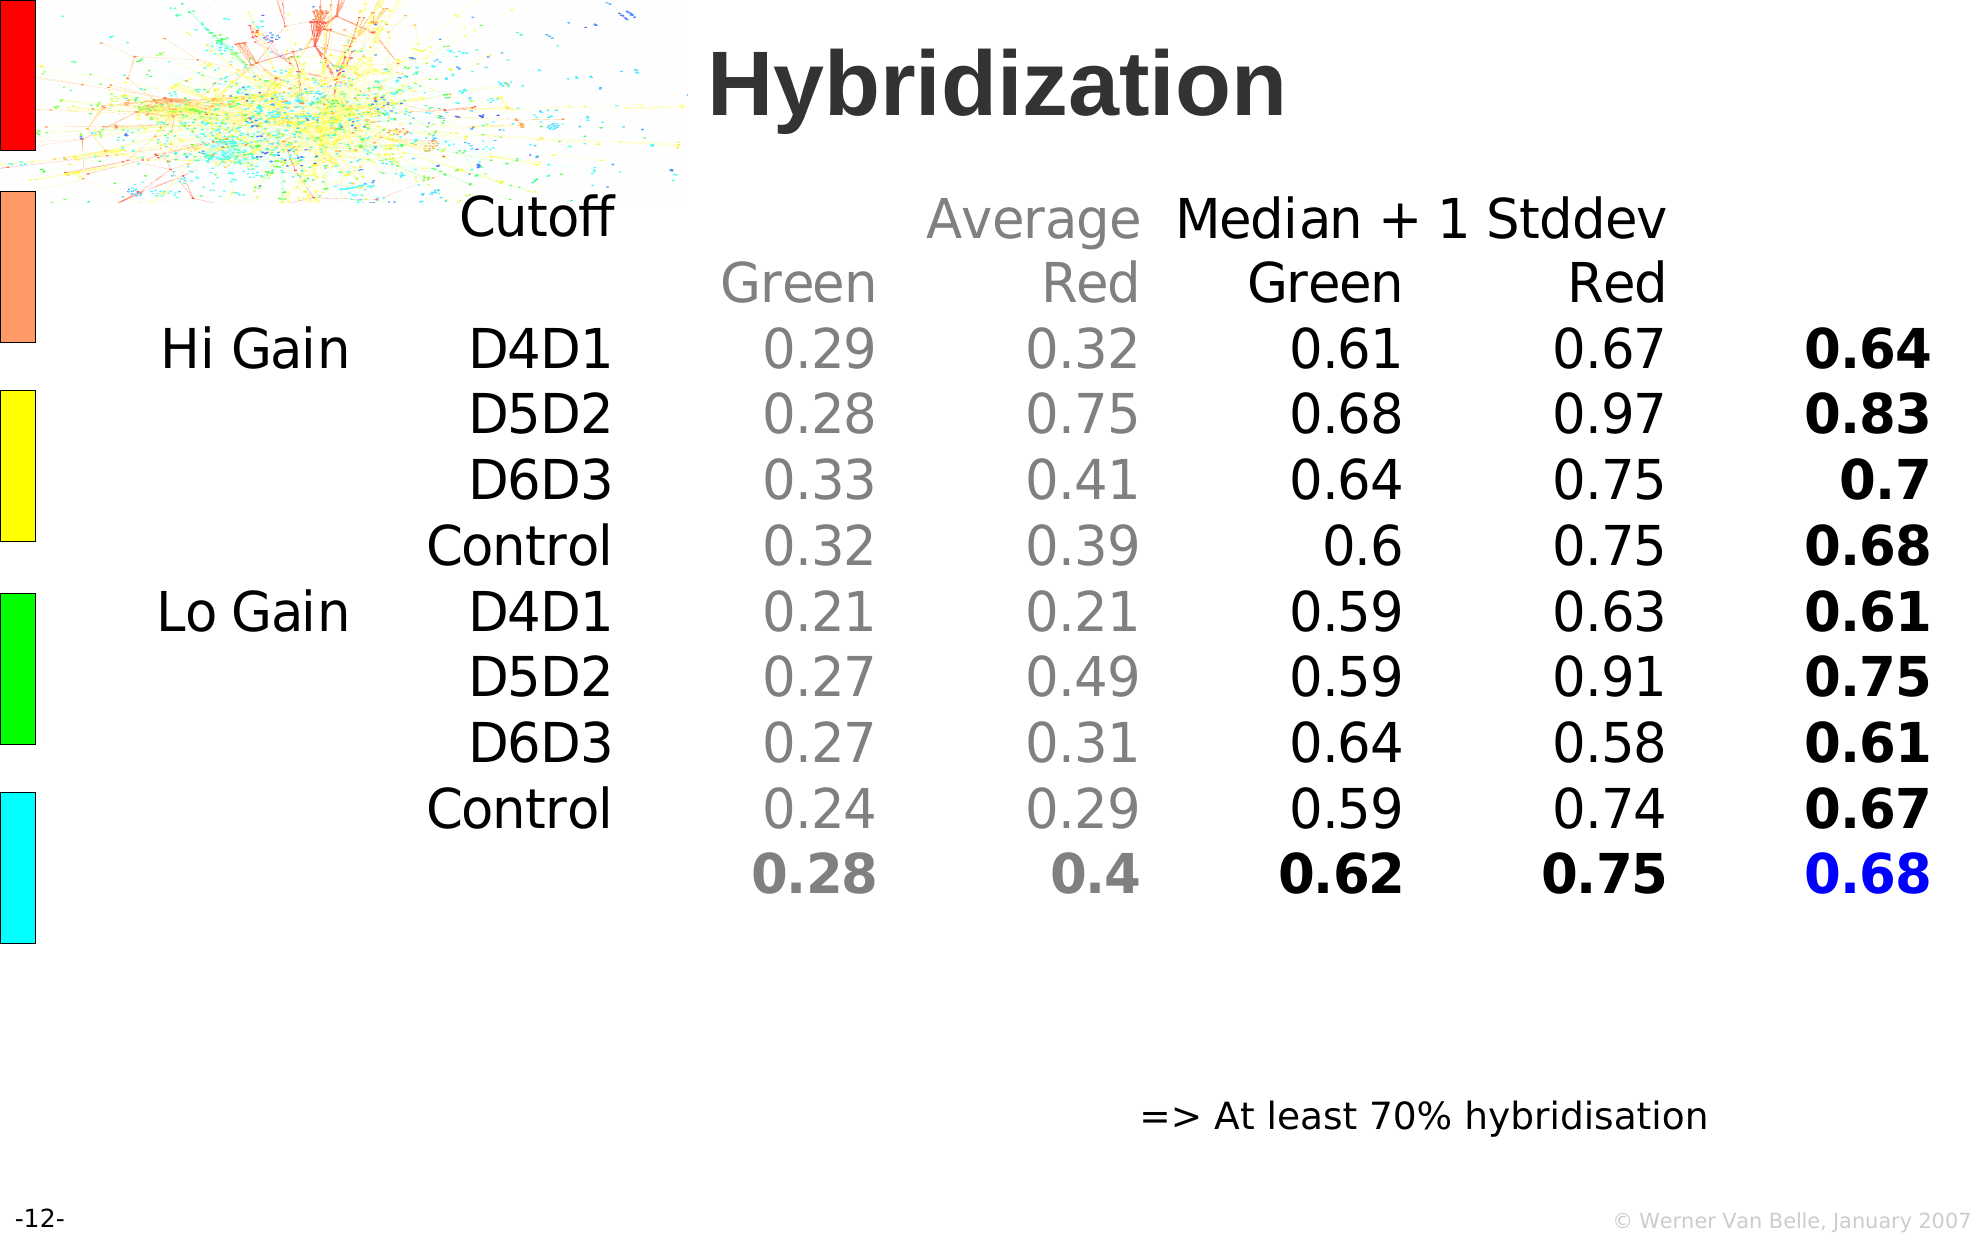

# Hybridization
=> At least 70% hybridisation